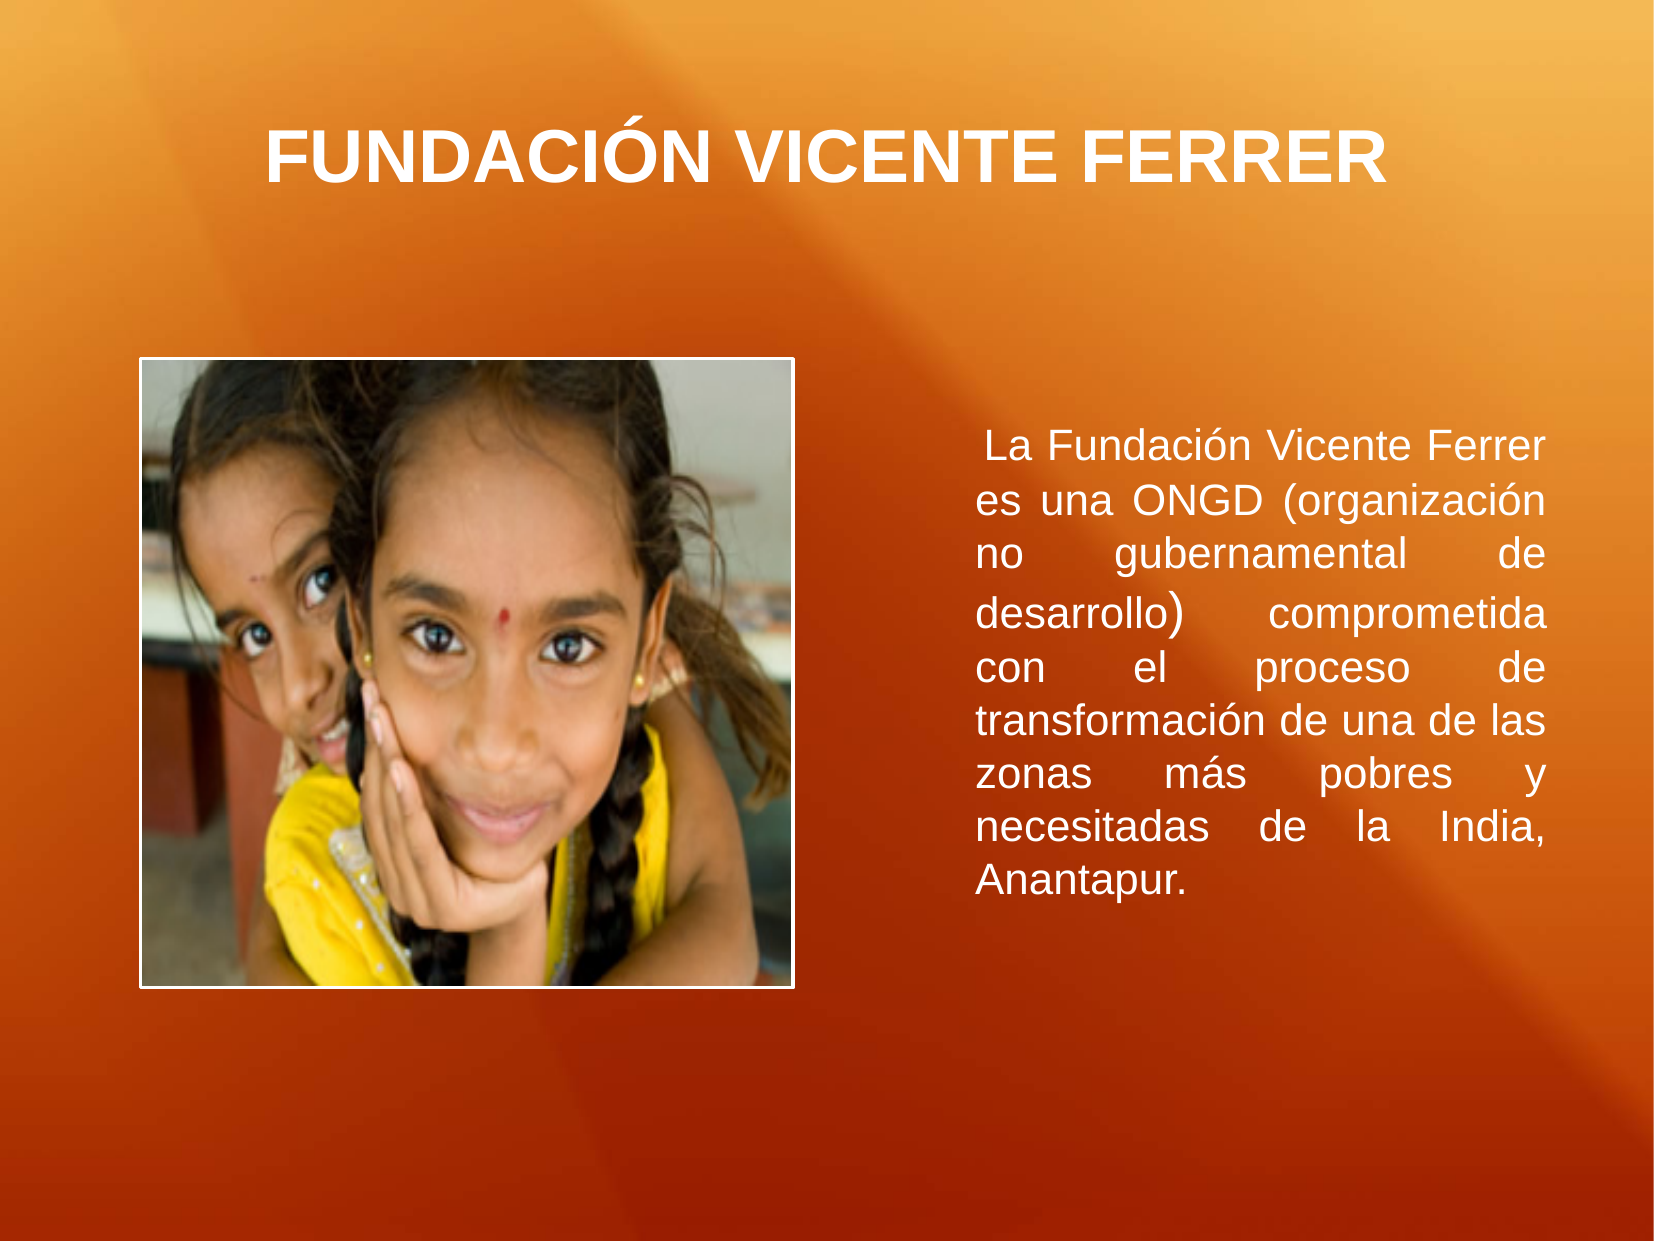

# FUNDACIÓN VICENTE FERRER
 La Fundación Vicente Ferrer es una ONGD (organización no gubernamental de desarrollo) comprometida con el proceso de transformación de una de las zonas más pobres y necesitadas de la India, Anantapur.